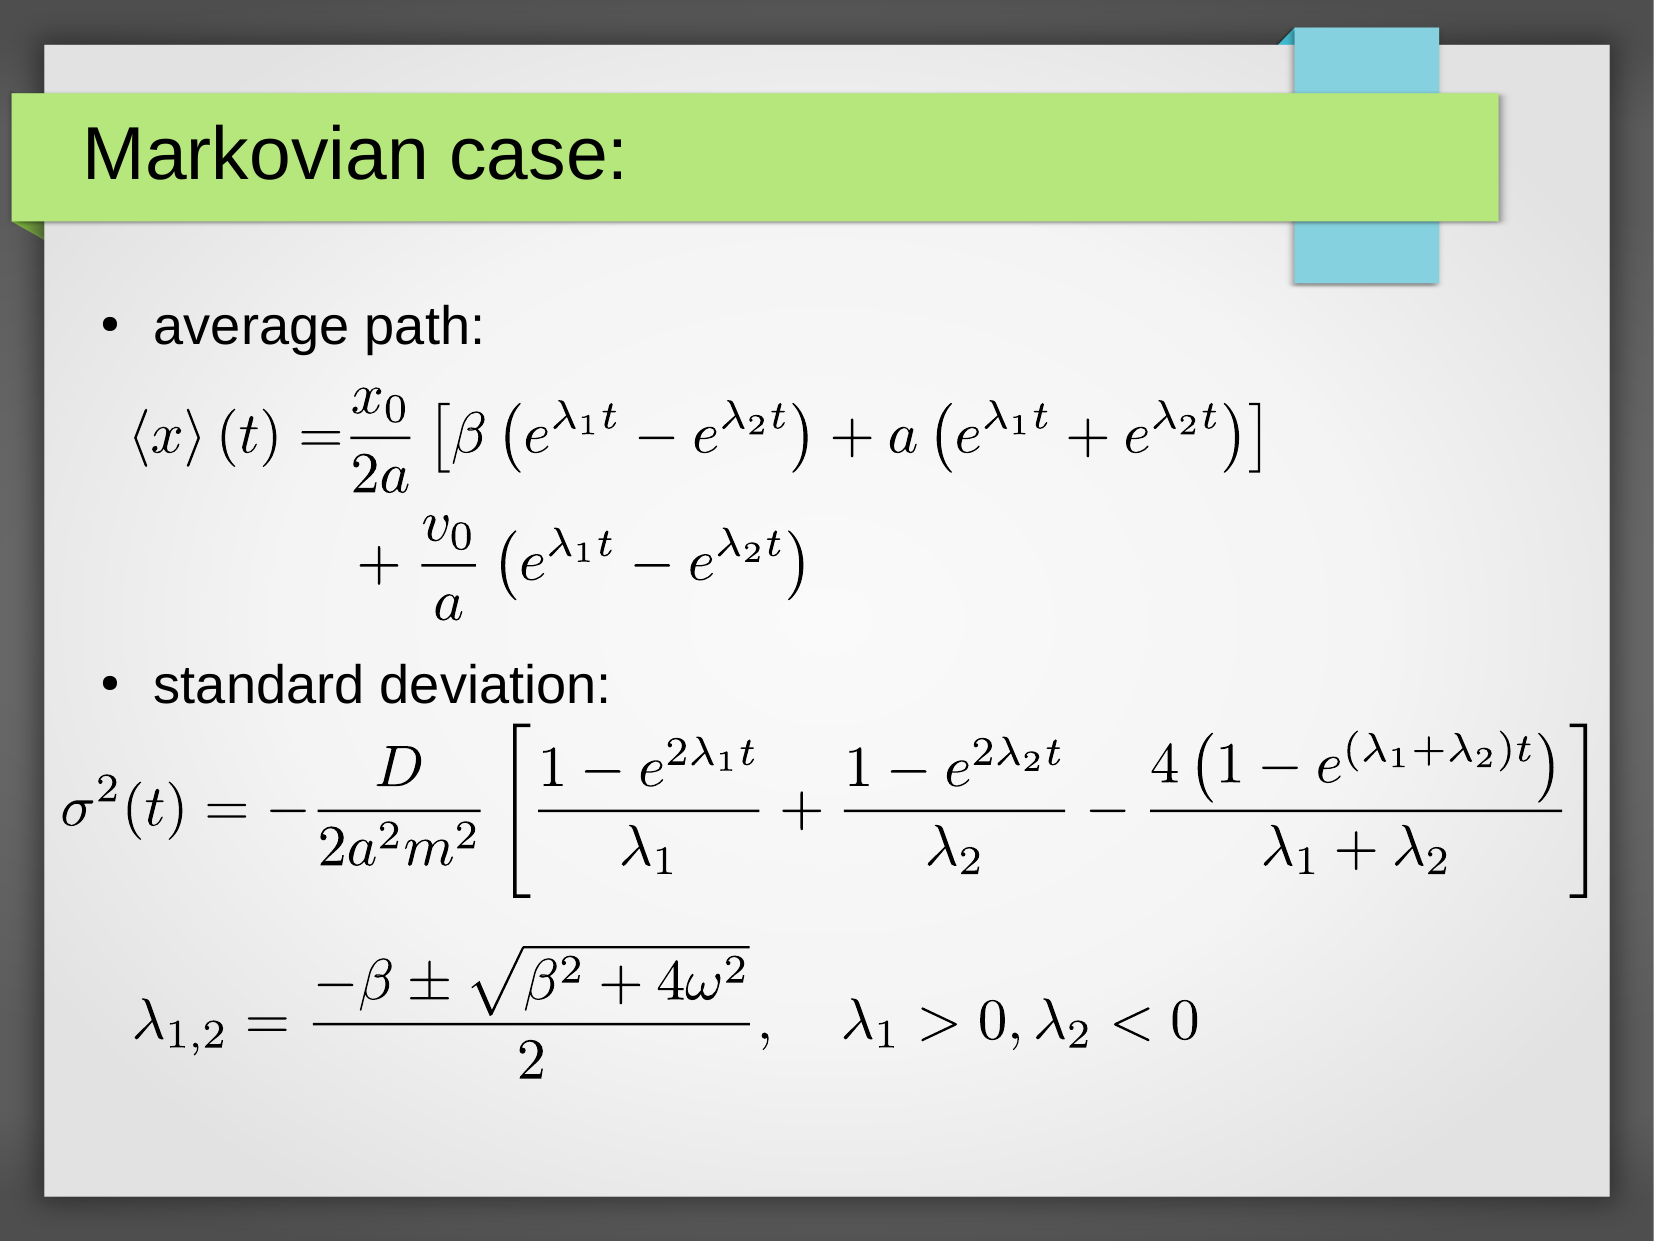

# Markovian case:
average path:
standard deviation: